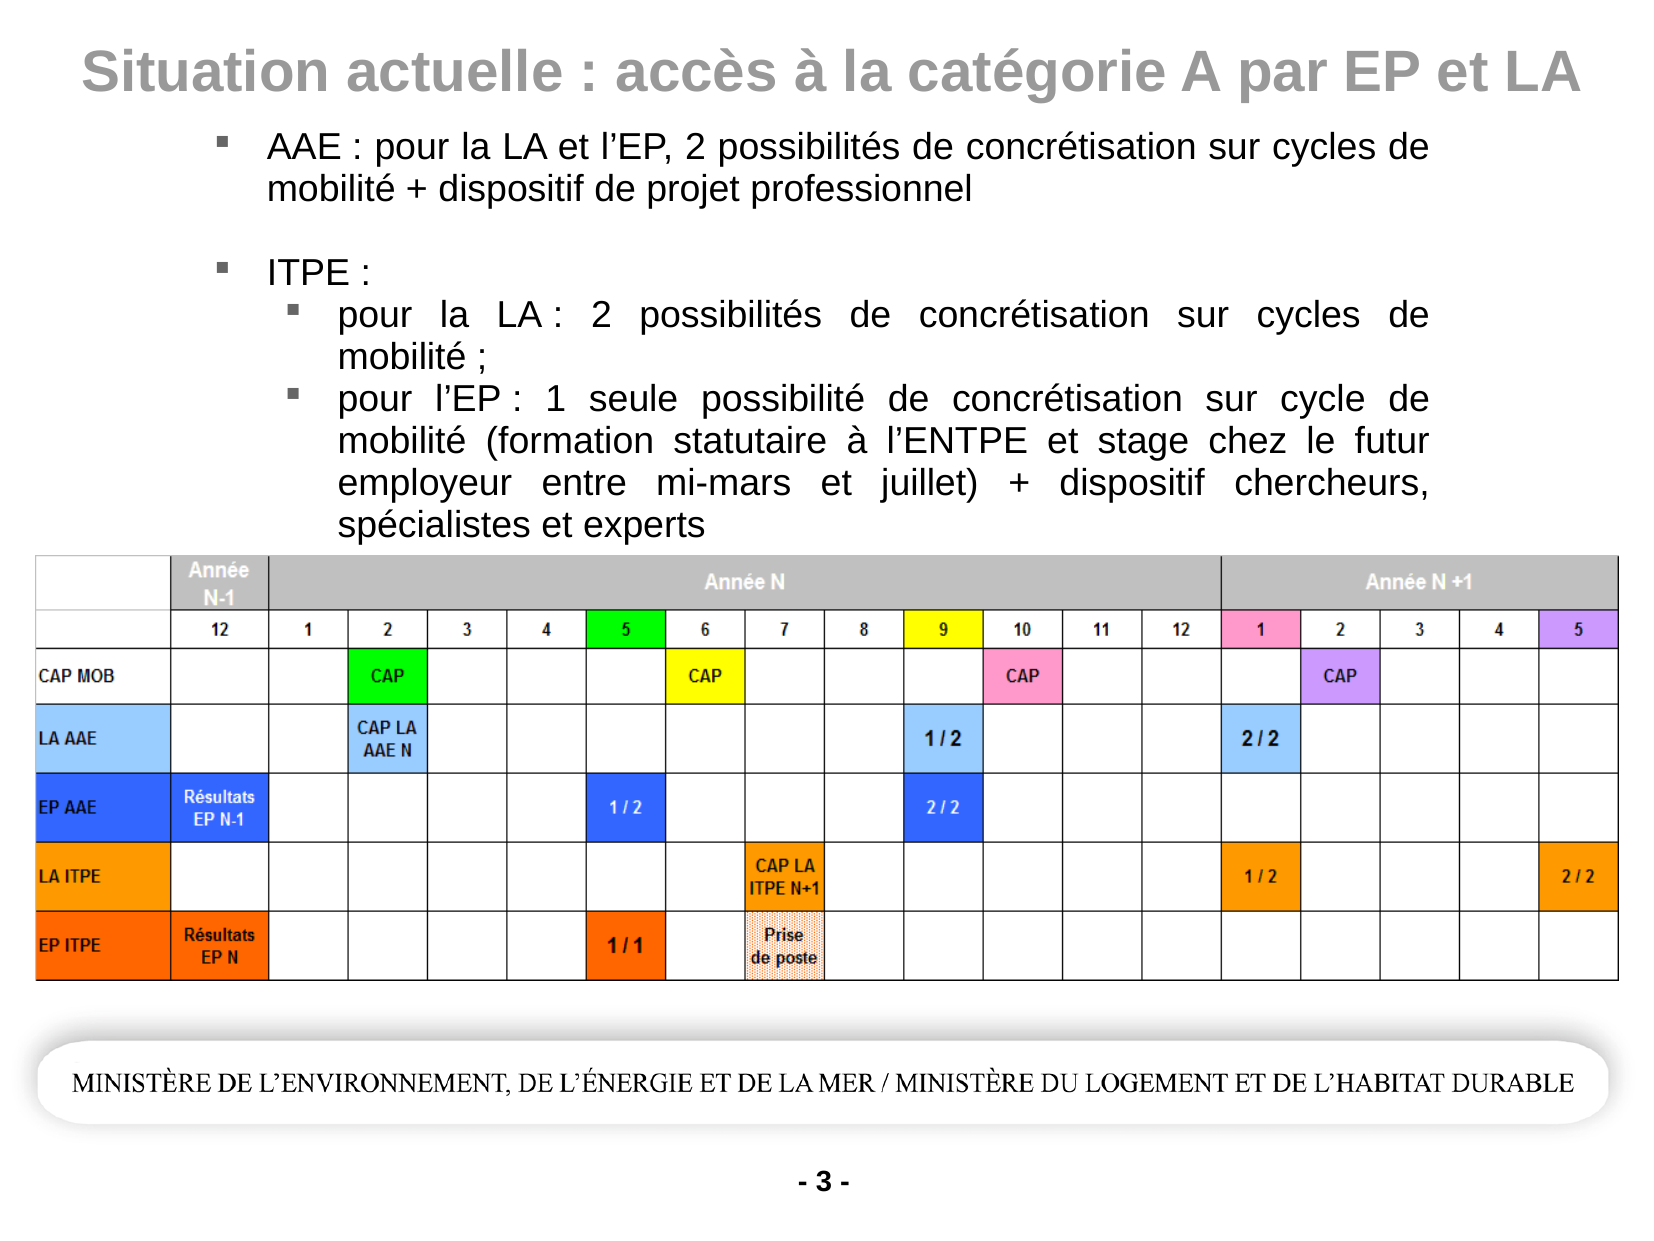

# Situation actuelle : accès à la catégorie A par EP et LA
AAE : pour la LA et l’EP, 2 possibilités de concrétisation sur cycles de mobilité + dispositif de projet professionnel
ITPE :
pour la LA : 2 possibilités de concrétisation sur cycles de mobilité ;
pour l’EP : 1 seule possibilité de concrétisation sur cycle de mobilité (formation statutaire à l’ENTPE et stage chez le futur employeur entre mi-mars et juillet) + dispositif chercheurs, spécialistes et experts